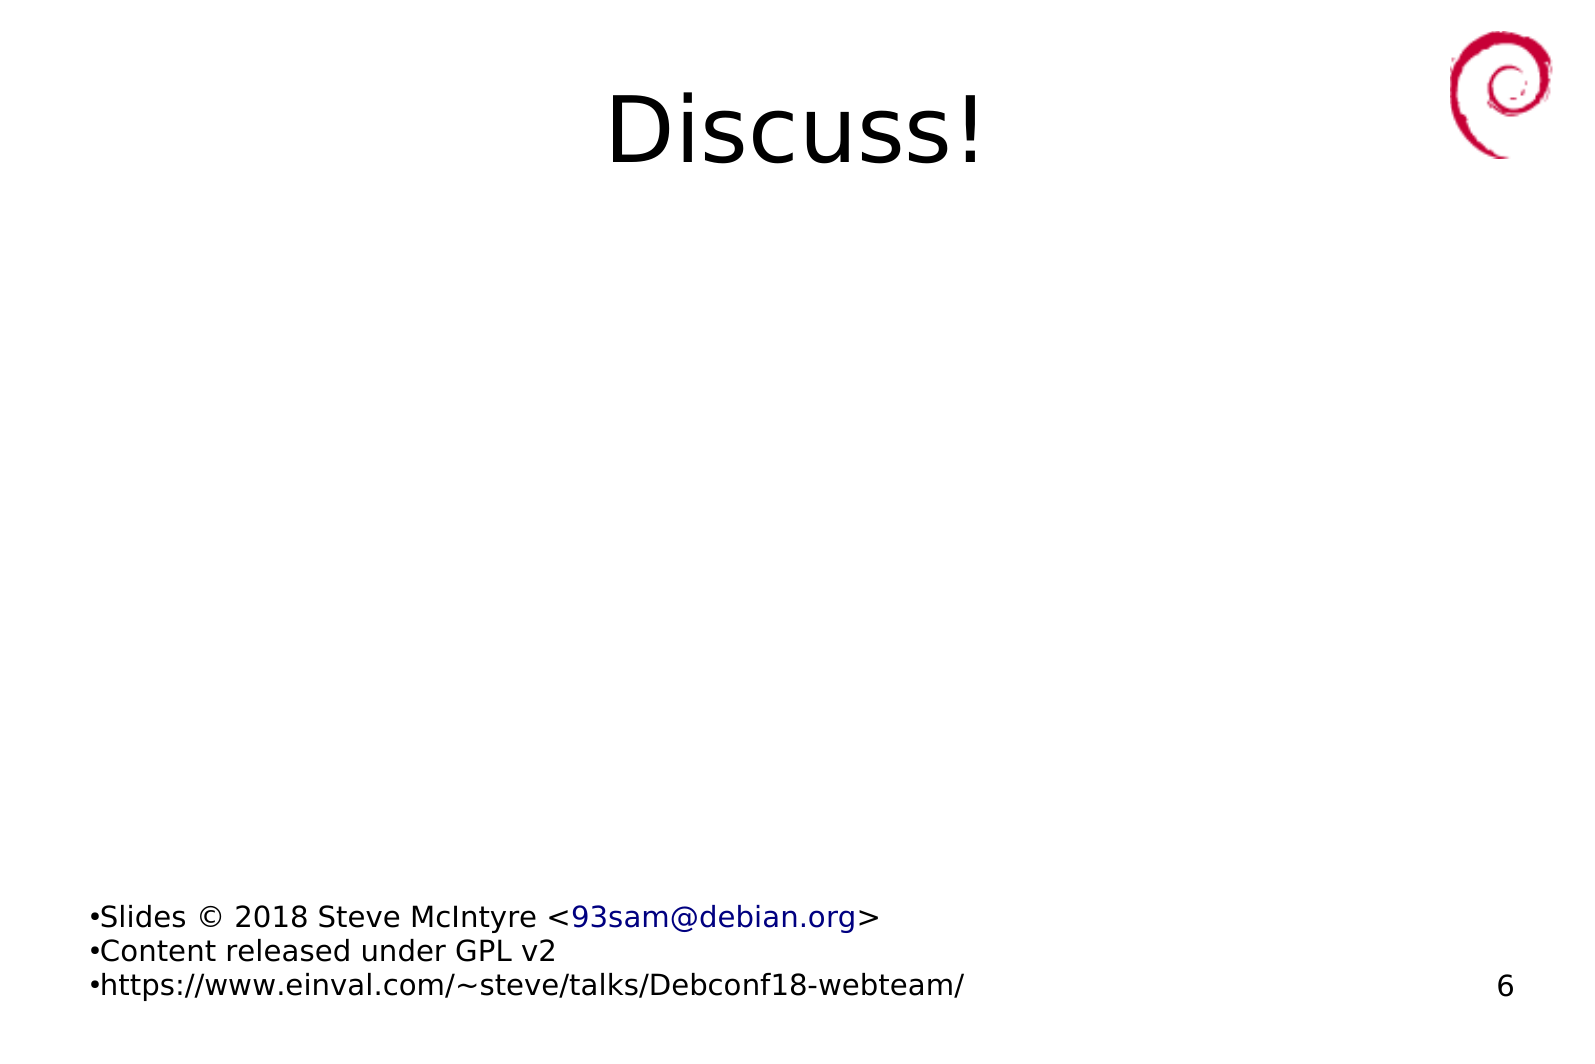

# Discuss!
Slides © 2018 Steve McIntyre <93sam@debian.org>
Content released under GPL v2
https://www.einval.com/~steve/talks/Debconf18-webteam/
6